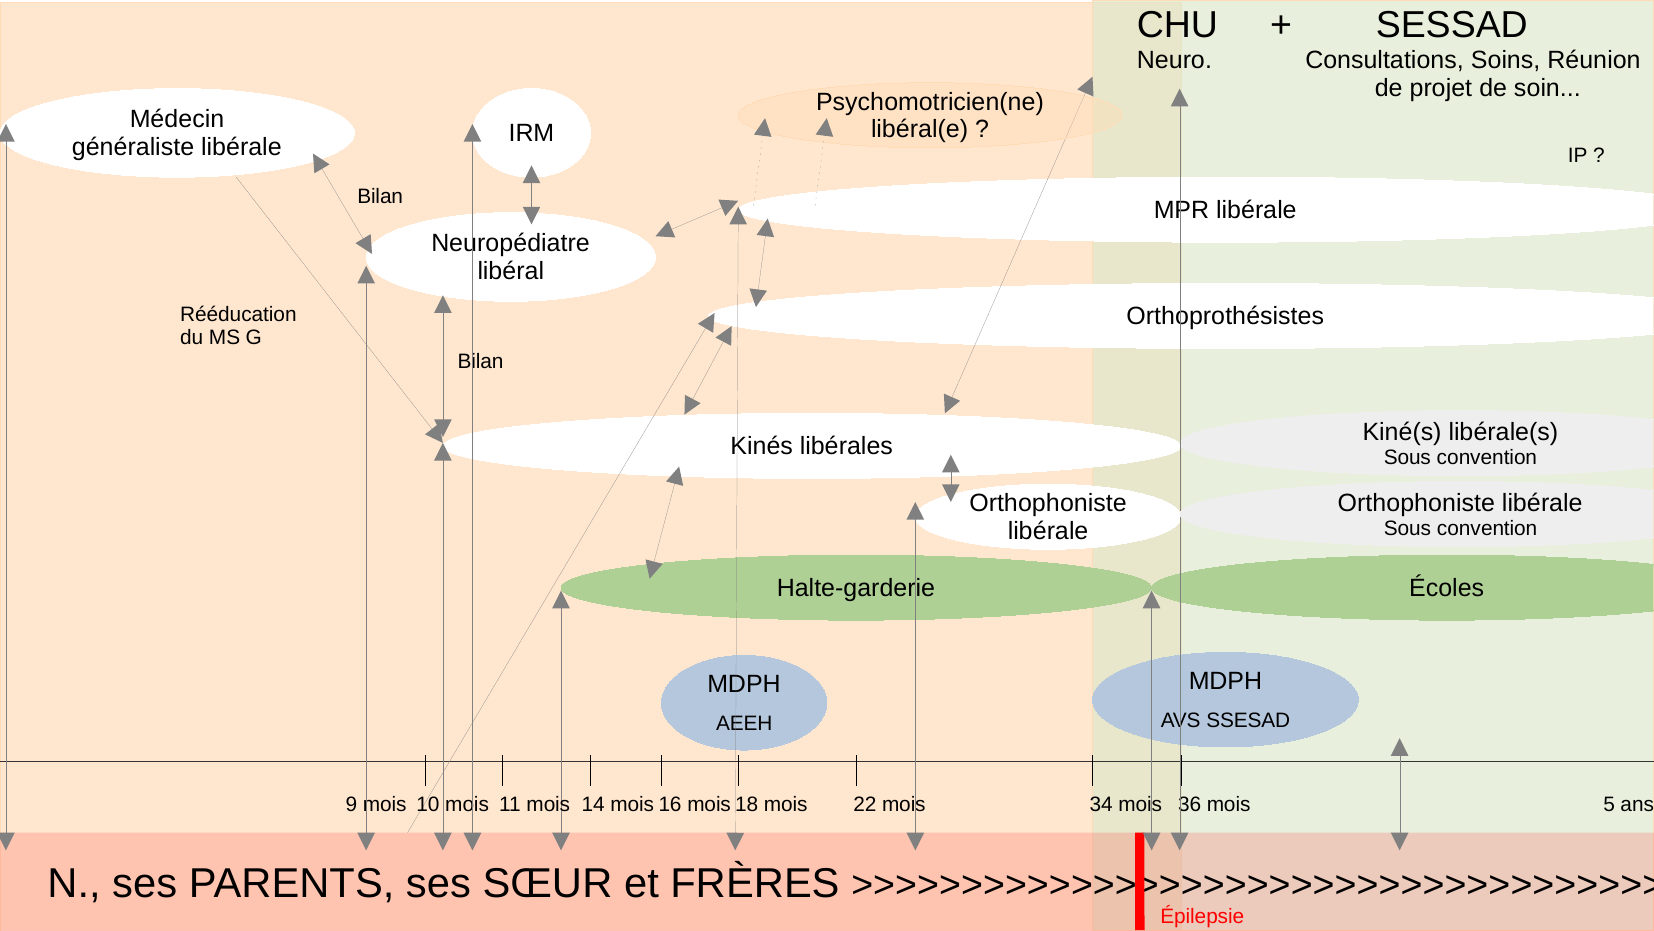

CHU + SESSAD
Neuro. 	 Consultations, Soins, Réunion
 de projet de soin...
Psychomotricien(ne) libéral(e) ?
Médecin généraliste libérale
IRM
IP ?
Bilan
MPR libérale
Neuropédiatre libéral
Orthoprothésistes
Rééducationdu MS G
Bilan
Kiné(s) libérale(s)
Sous convention
Kinés libérales
Orthophoniste libérale
Sous convention
Orthophoniste libérale
Halte-garderie
Écoles
MDPH
AVS SSESAD
MDPH
AEEH
14 mois
9 mois
16 mois
22 mois
10 mois
18 mois
34 mois
11 mois
36 mois
5 ans
N., ses PARENTS, ses SŒUR et FRÈRES >>>>>>>>>>>>>>>>>>>>>>>>>>>>>>>>>>>>>
Épilepsie